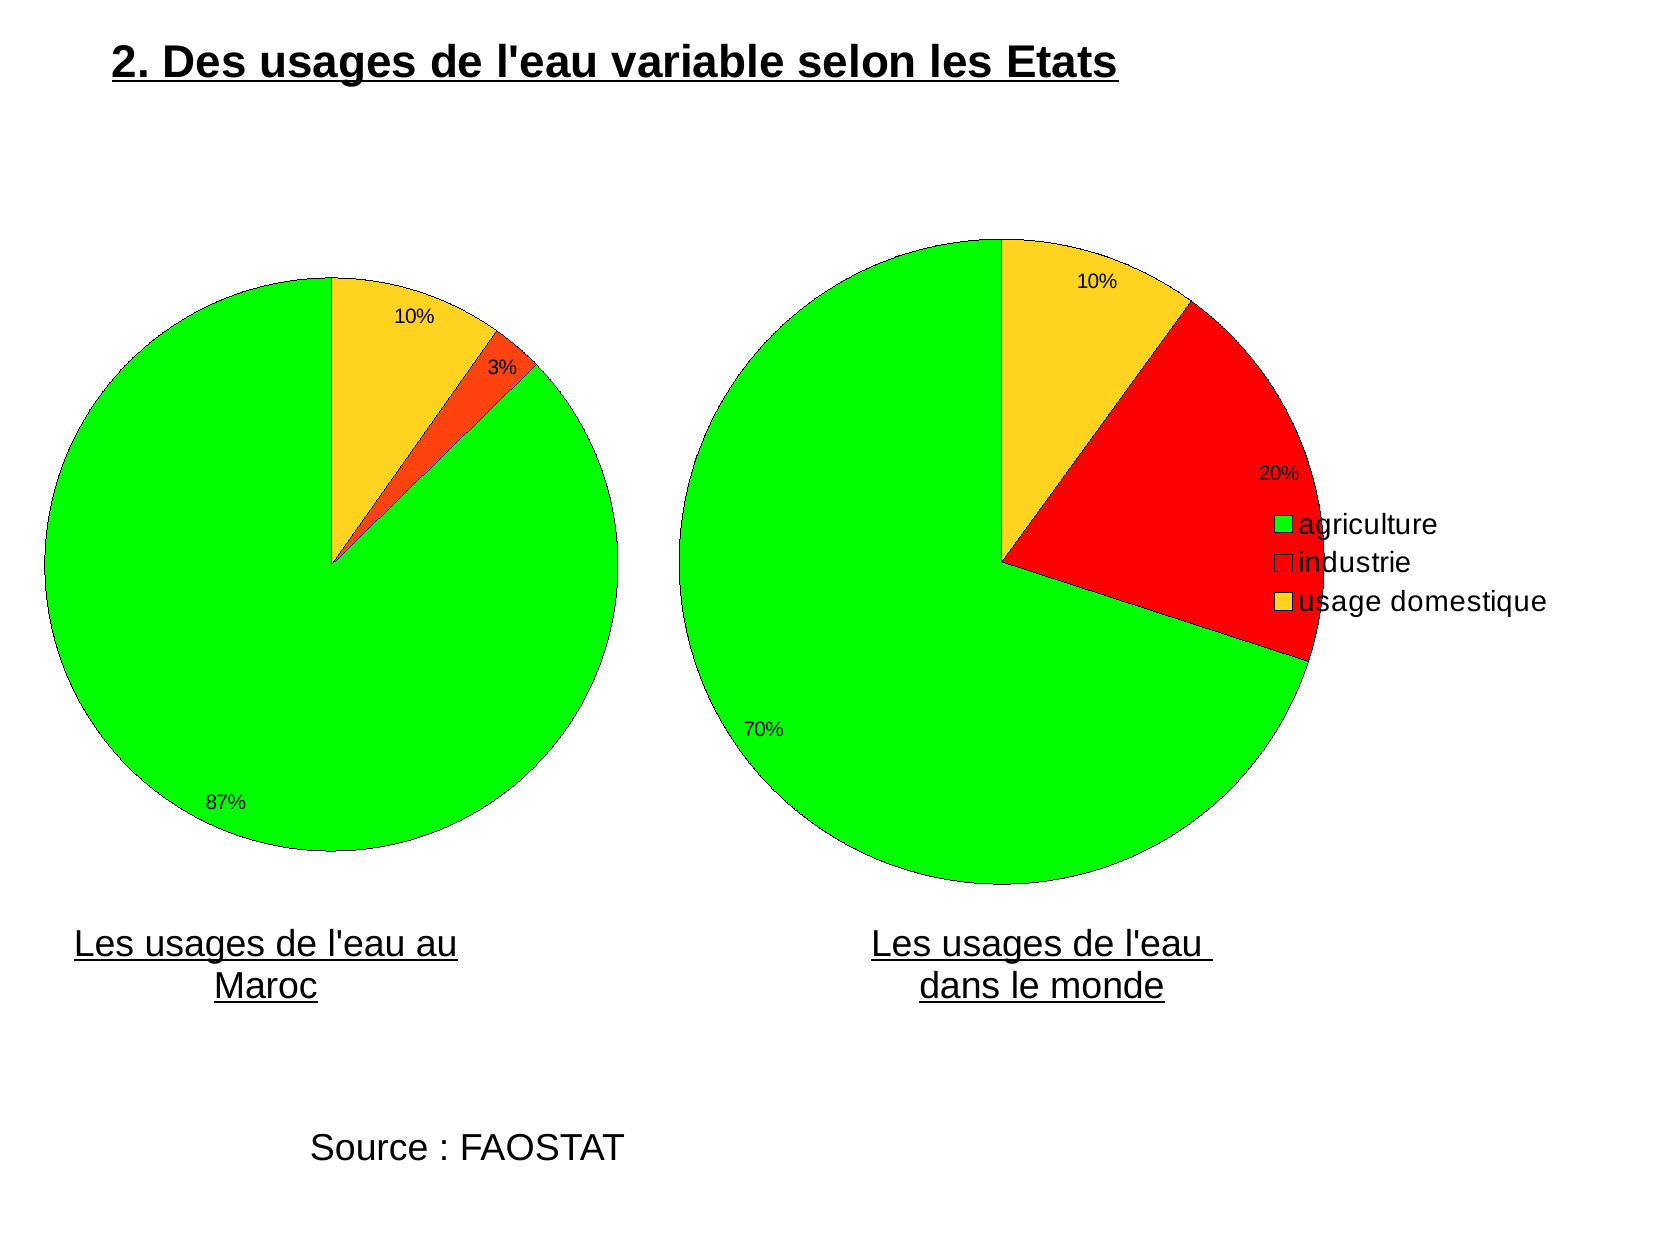

2. Des usages de l'eau variable selon les Etats
### Chart
| Category | 1 colonne |
|---|---|
| agriculture | 70.0 |
| industrie | 20.0 |
| usage domestique | 10.0 |
### Chart
| Category | 1 colonne |
|---|---|
| agriculture | 87.4 |
| industrie | 2.9 |
| usage domestique | 9.8 |Les usages de l'eau au
Maroc
Les usages de l'eau
dans le monde
Source : FAOSTAT